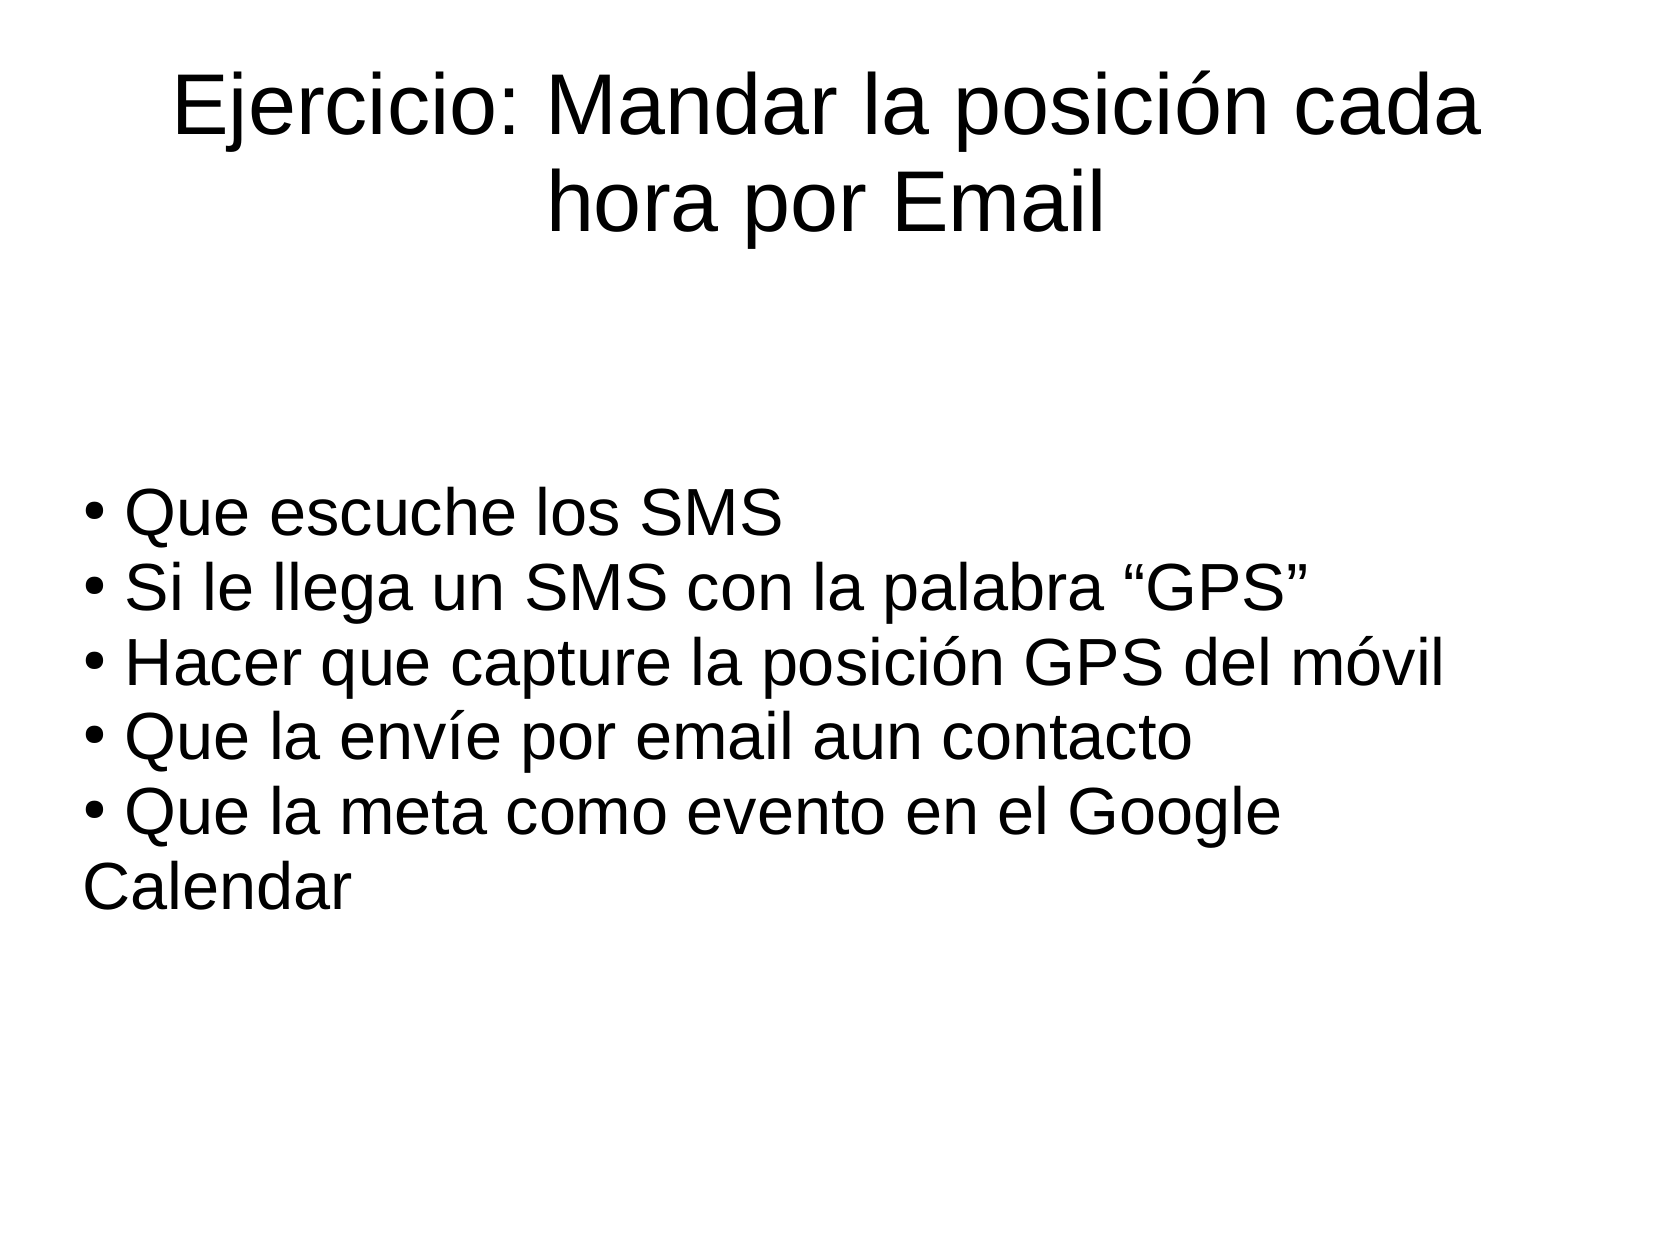

# Ejercicio: Mandar la posición cada hora por Email
 Que escuche los SMS
 Si le llega un SMS con la palabra “GPS”
 Hacer que capture la posición GPS del móvil
 Que la envíe por email aun contacto
 Que la meta como evento en el Google Calendar